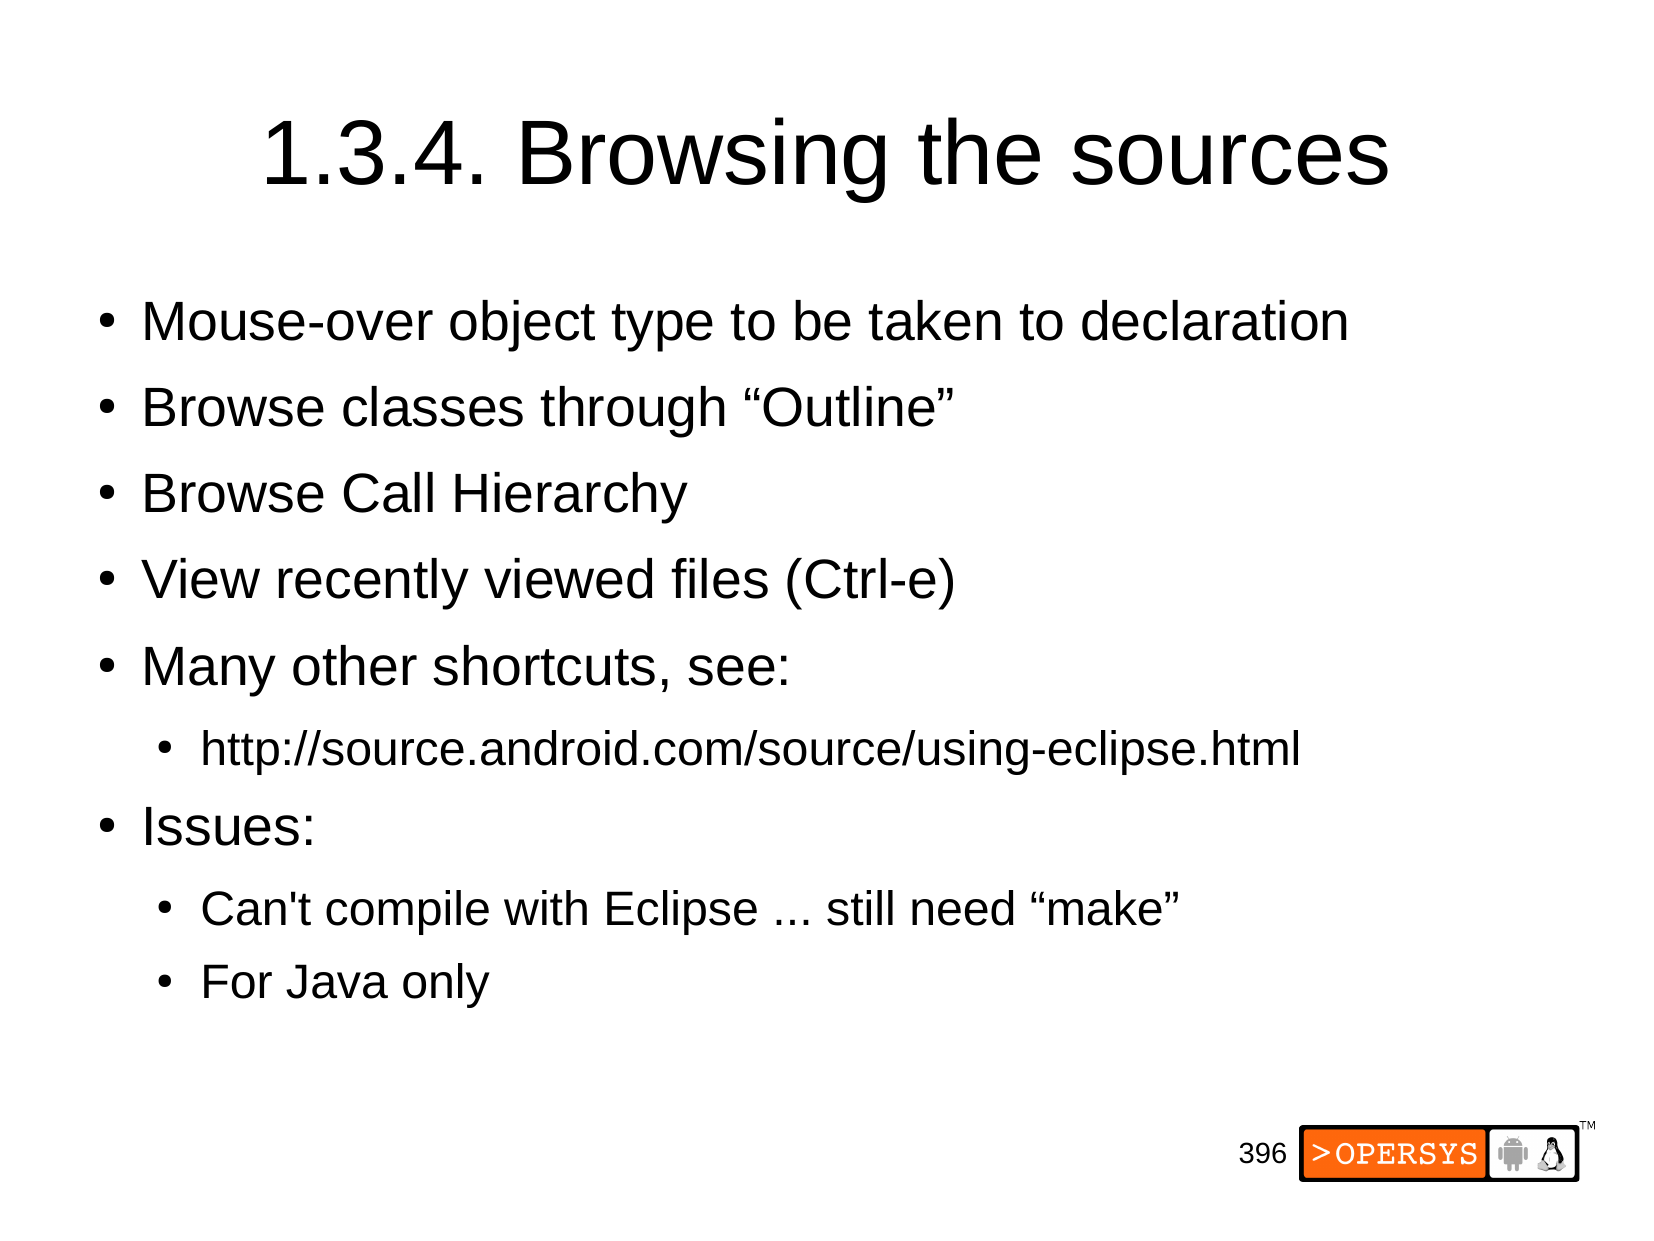

# 1.3.4. Browsing the sources
Mouse-over object type to be taken to declaration
Browse classes through “Outline”
Browse Call Hierarchy
View recently viewed files (Ctrl-e)
Many other shortcuts, see:
http://source.android.com/source/using-eclipse.html
Issues:
Can't compile with Eclipse ... still need “make”
For Java only